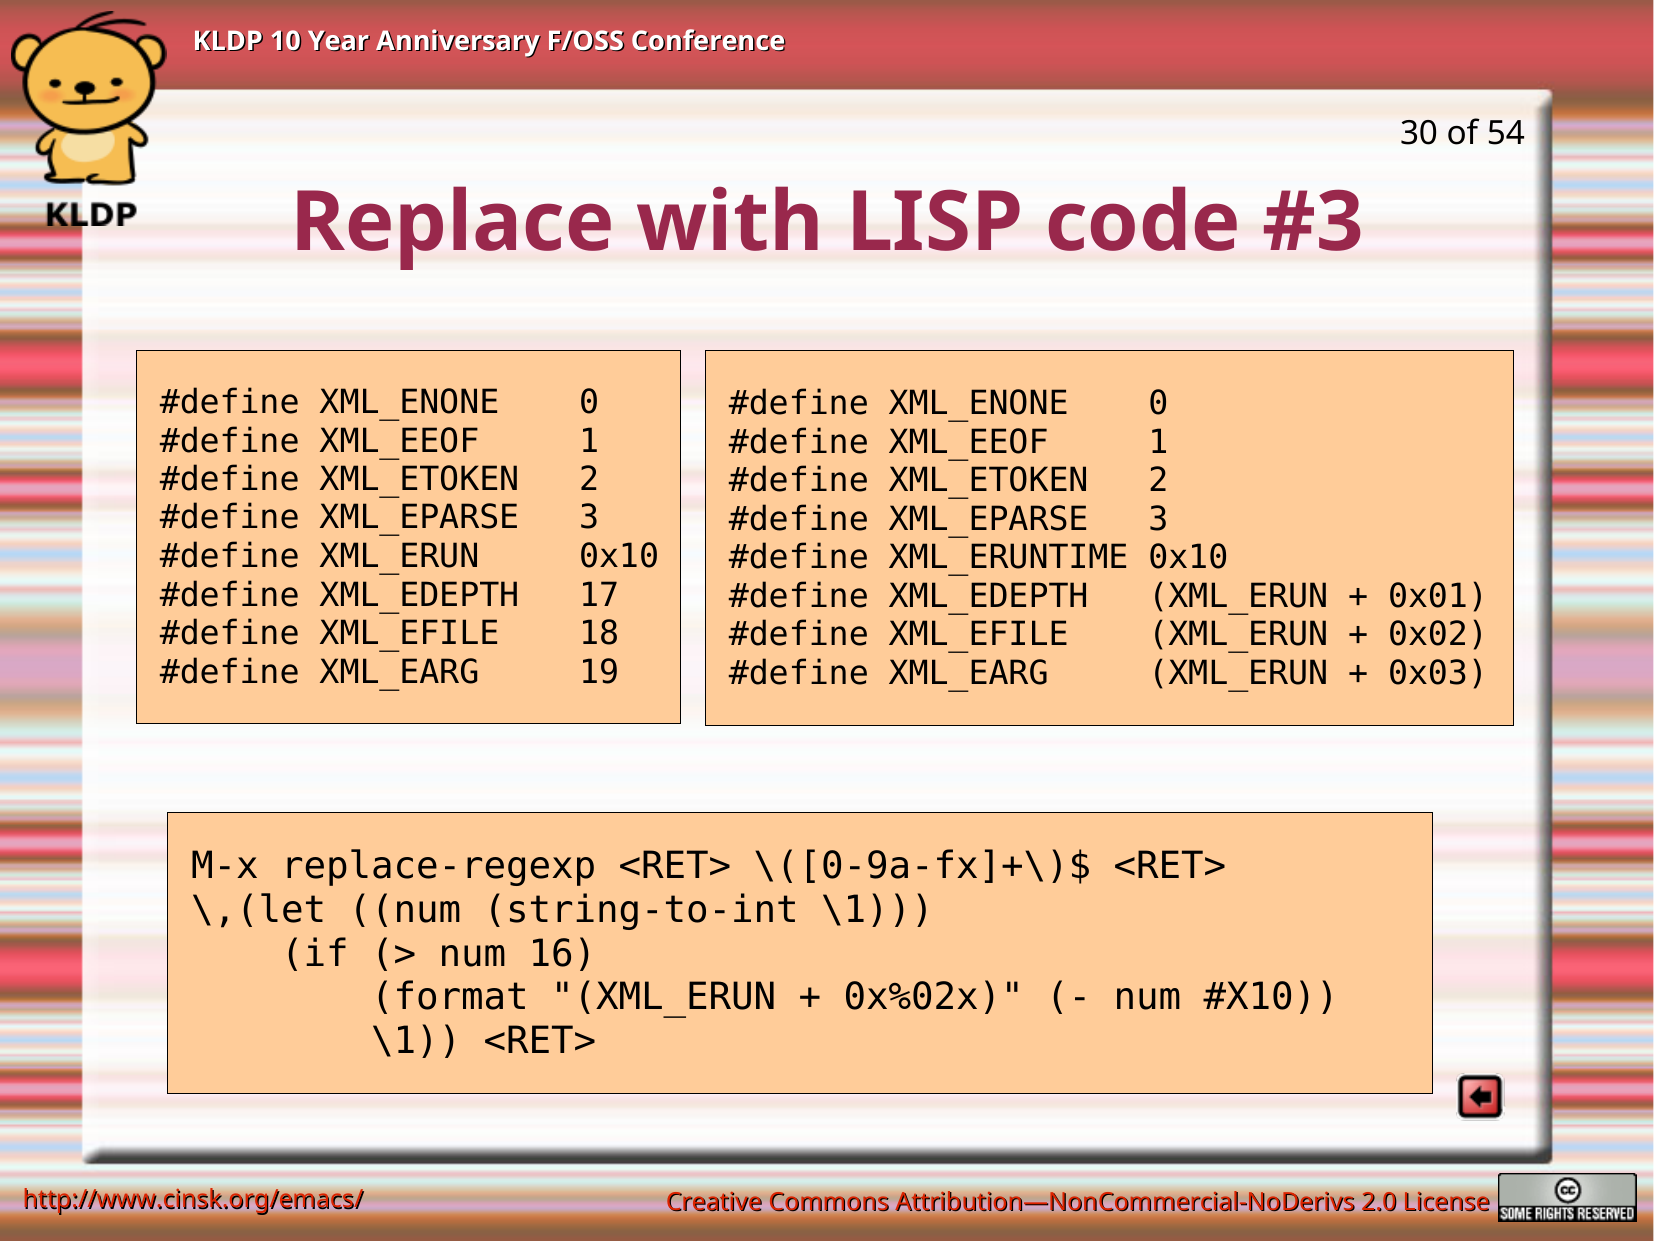

# Replace with LISP code #3
#define XML_ENONE 0
#define XML_EEOF 1
#define XML_ETOKEN 2
#define XML_EPARSE 3
#define XML_ERUN 0x10
#define XML_EDEPTH 17
#define XML_EFILE 18
#define XML_EARG 19
#define XML_ENONE 0
#define XML_EEOF 1
#define XML_ETOKEN 2
#define XML_EPARSE 3
#define XML_ERUNTIME 0x10
#define XML_EDEPTH (XML_ERUN + 0x01)
#define XML_EFILE (XML_ERUN + 0x02)
#define XML_EARG (XML_ERUN + 0x03)
M-x replace-regexp <RET> \([0-9a-fx]+\)$ <RET>
\,(let ((num (string-to-int \1)))
 (if (> num 16)
 (format "(XML_ERUN + 0x%02x)" (- num #X10))
 \1)) <RET>